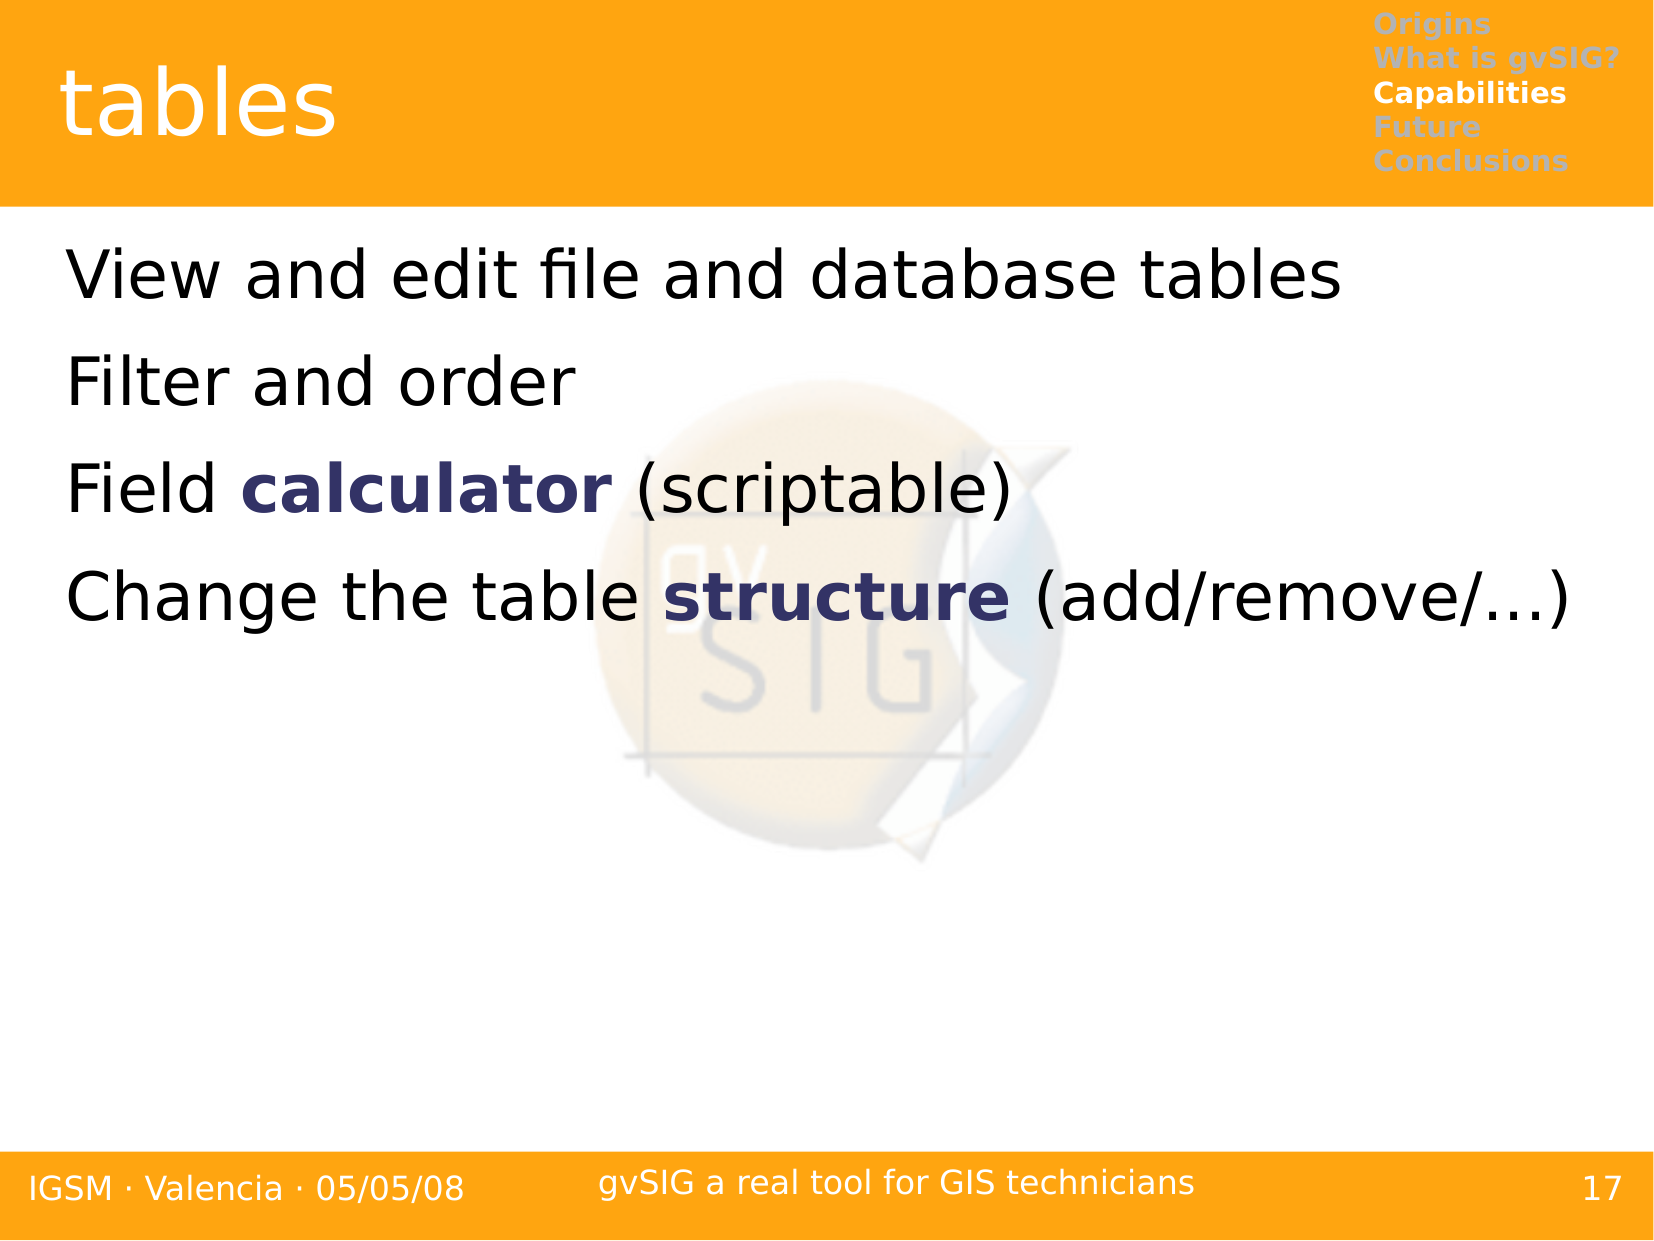

Origins
What is gvSIG?
Capabilities
Future
Conclusions
# tables
View and edit file and database tables
Filter and order
Field calculator (scriptable)
Change the table structure (add/remove/...)
gvSIG a real tool for GIS technicians
IGSM · Valencia · 05/05/08
17